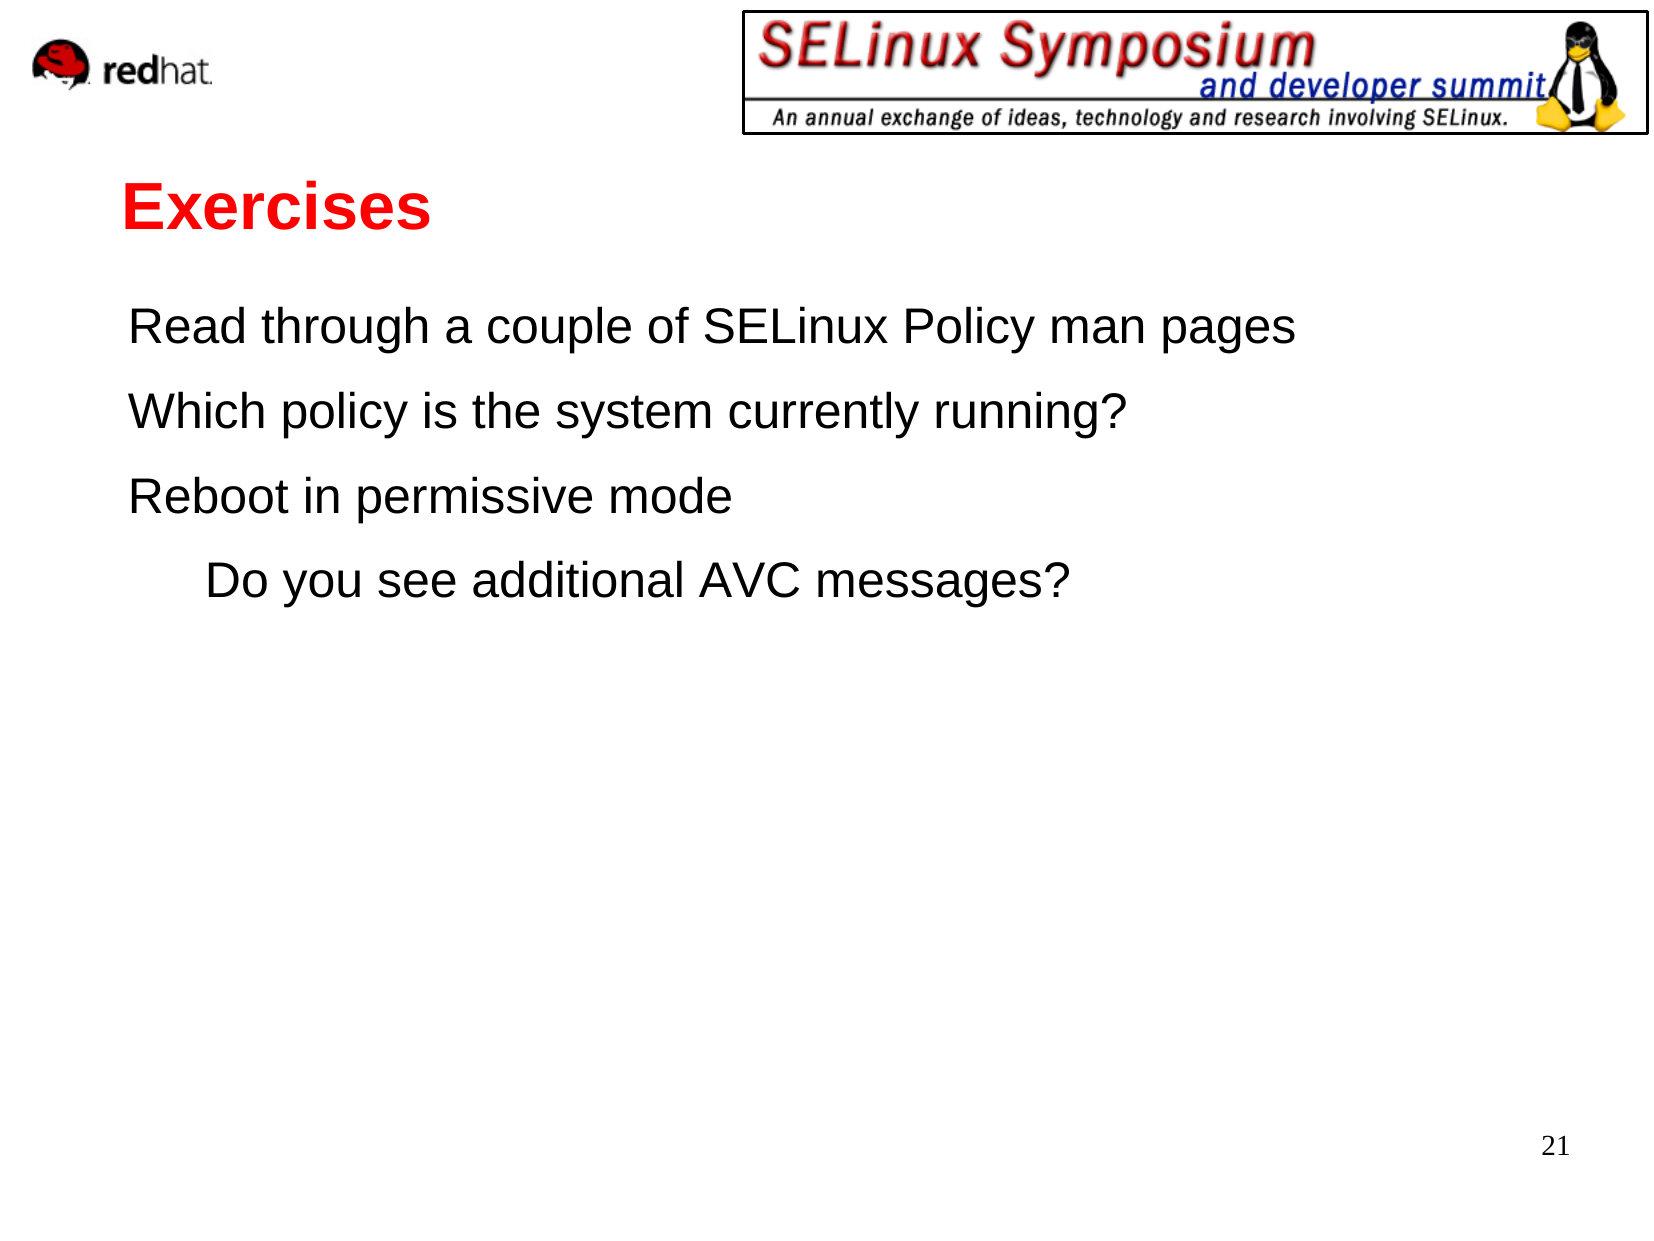

# Exercises
Read through a couple of SELinux Policy man pages
Which policy is the system currently running?
Reboot in permissive mode
Do you see additional AVC messages?